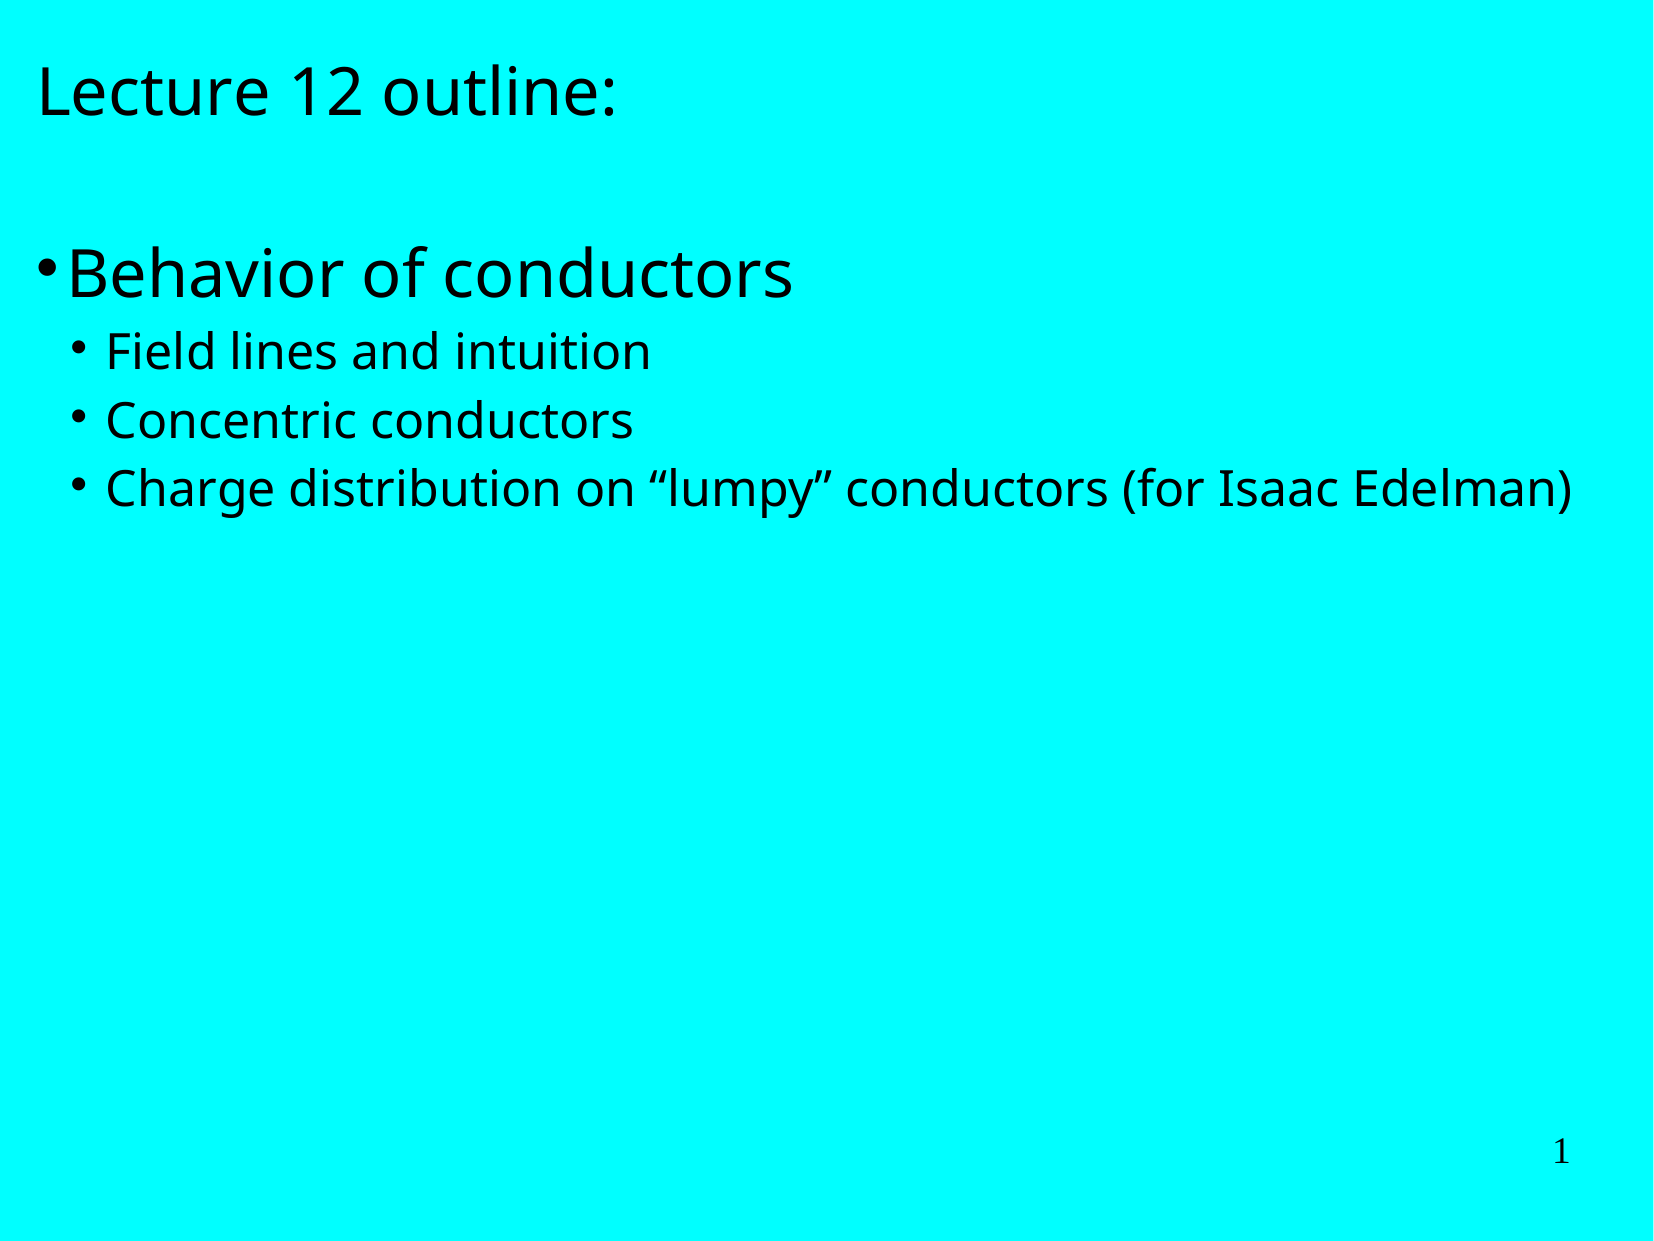

Lecture 12 outline:
Behavior of conductors
Field lines and intuition
Concentric conductors
Charge distribution on “lumpy” conductors (for Isaac Edelman)
1